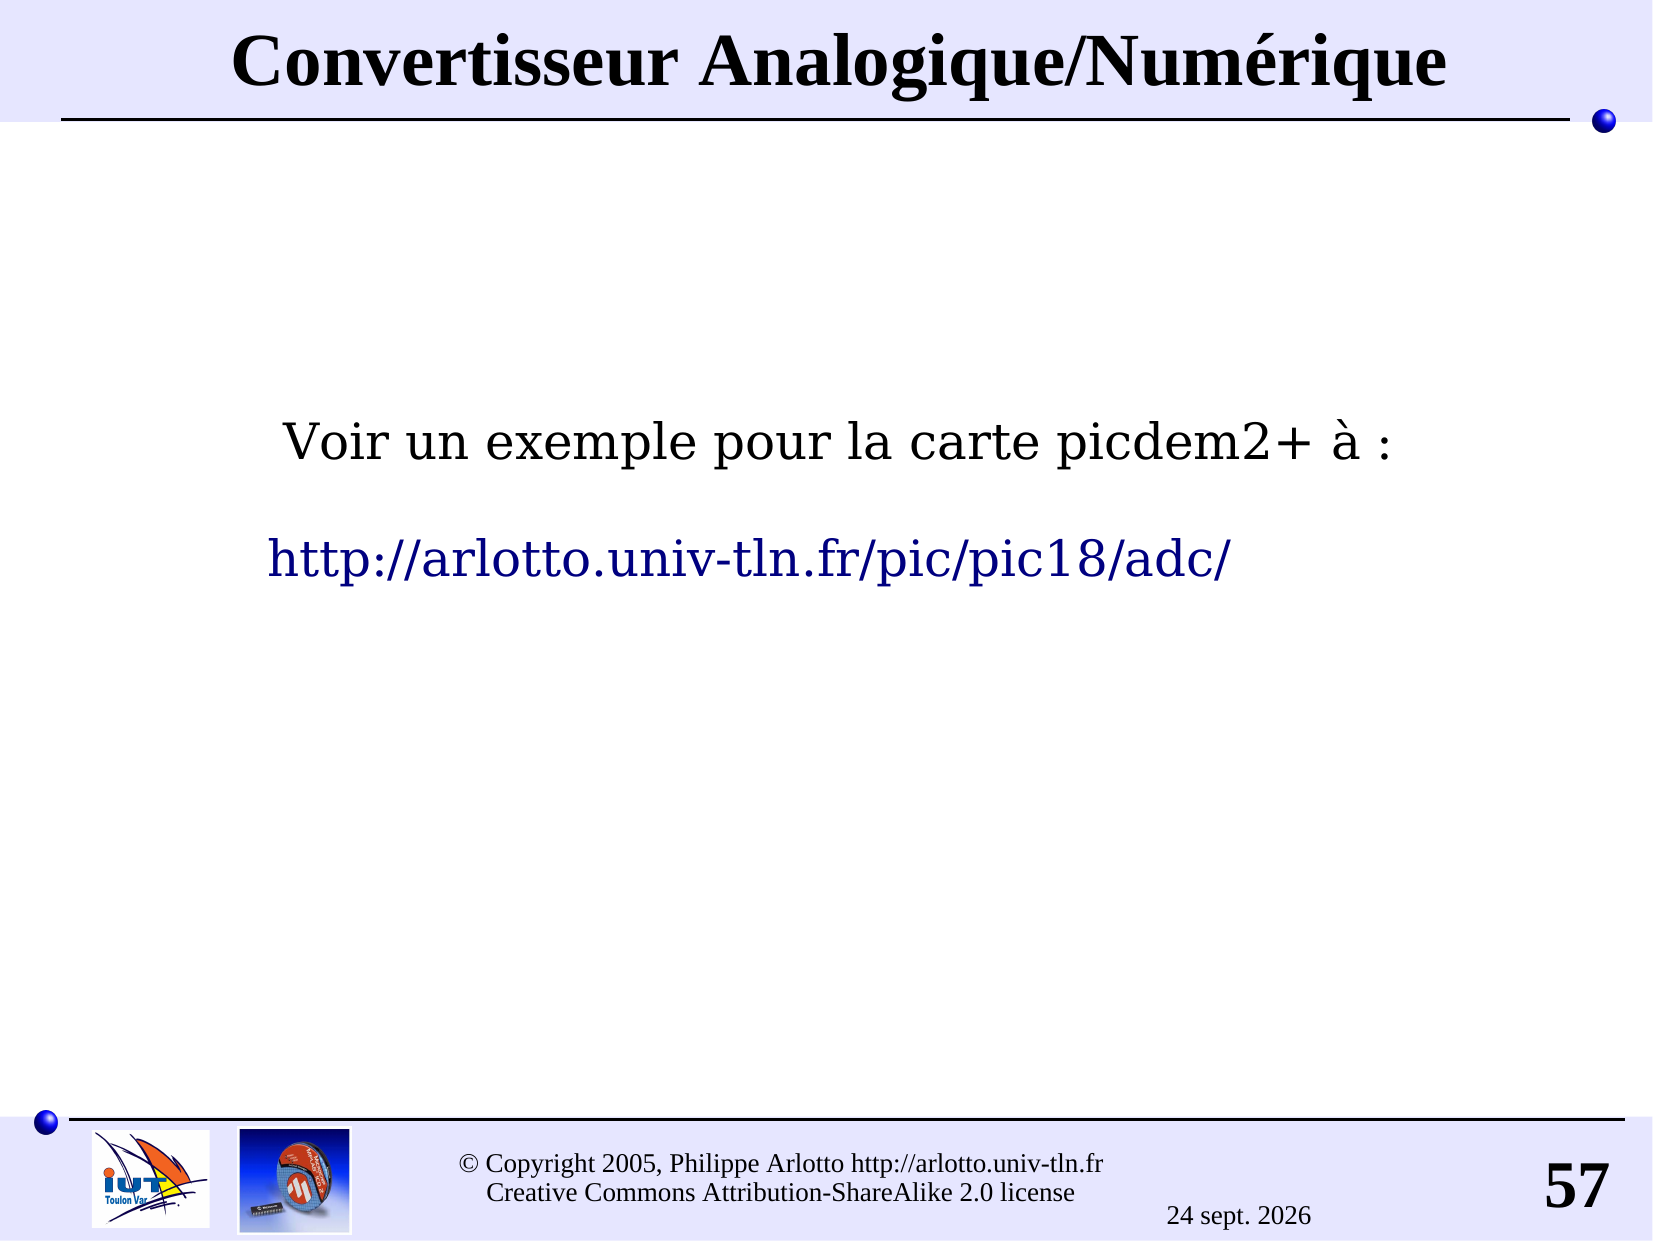

# Convertisseur Analogique/Numérique
 Voir un exemple pour la carte picdem2+ à :
http://arlotto.univ-tln.fr/pic/pic18/adc/